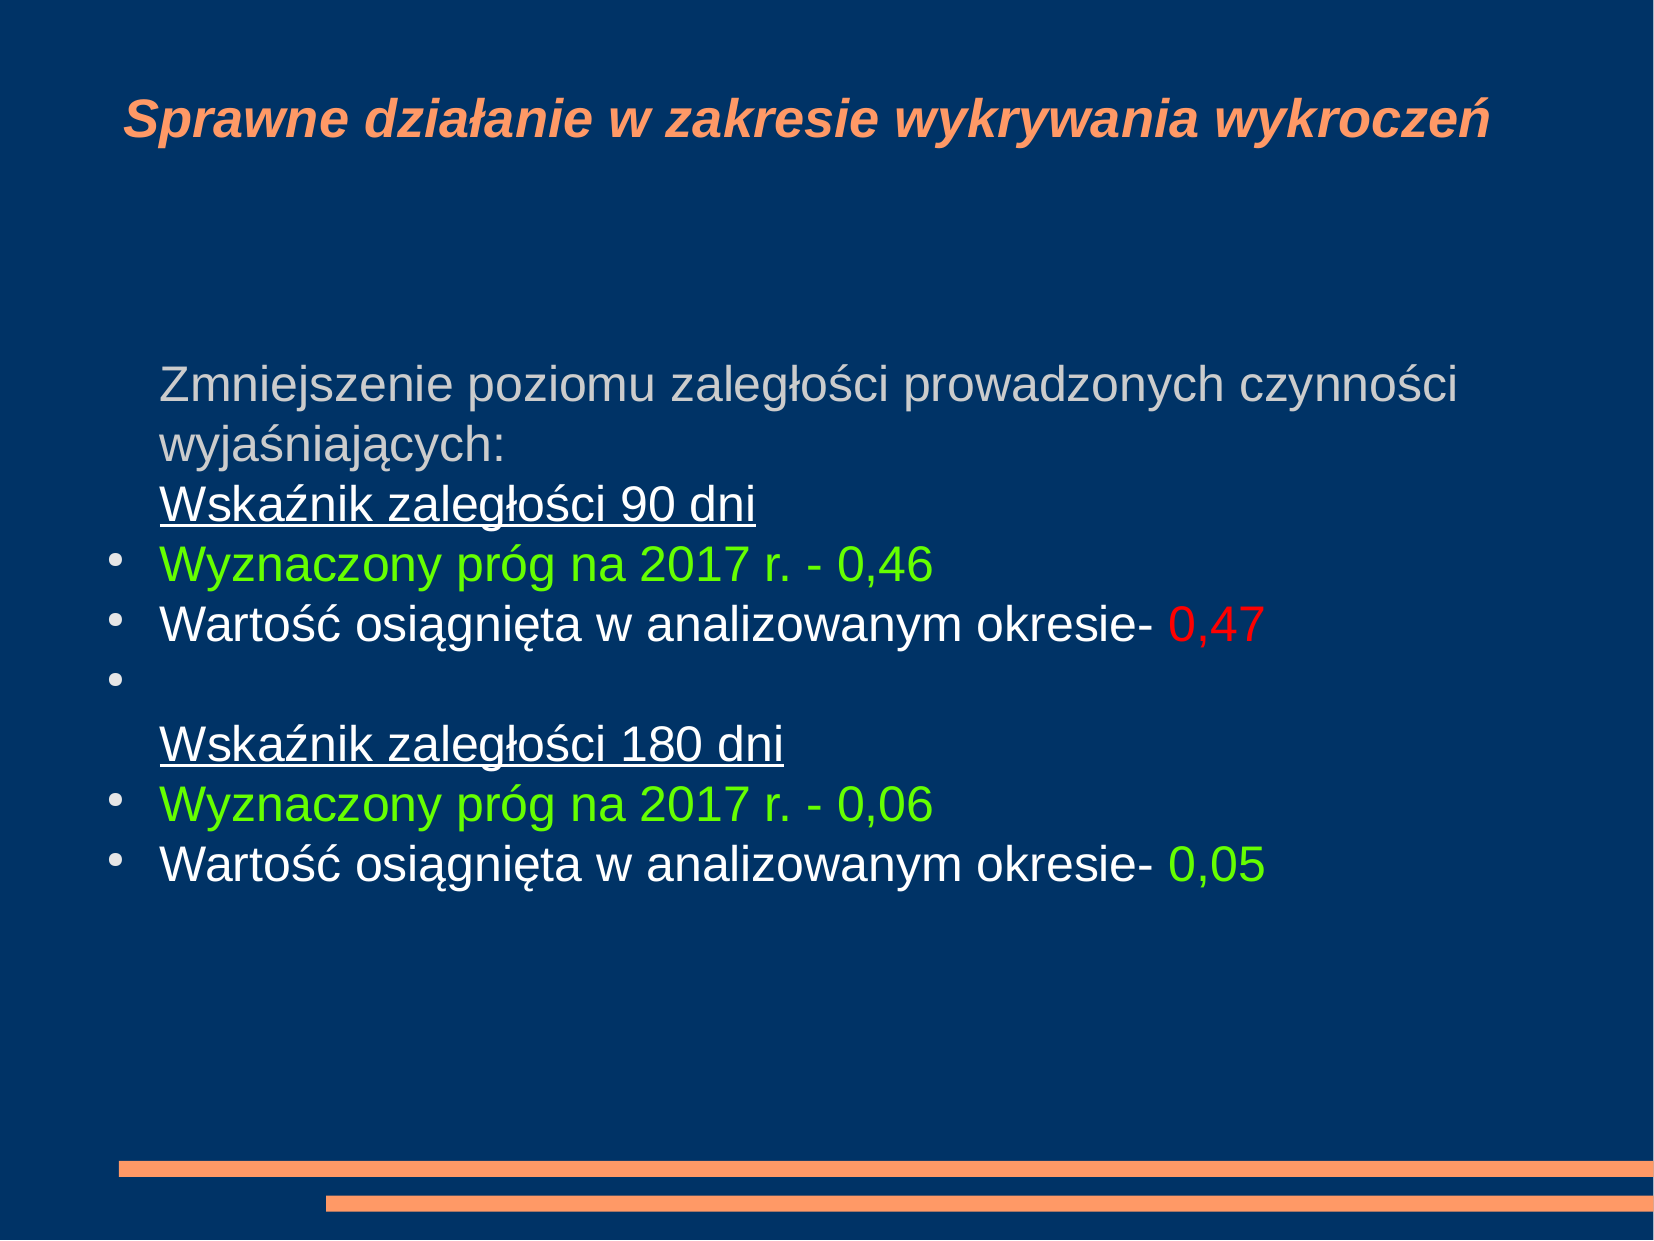

# Sprawne działanie w zakresie wykrywania wykroczeń
Zmniejszenie poziomu zaległości prowadzonych czynności wyjaśniających:
Wskaźnik zaległości 90 dni
Wyznaczony próg na 2017 r. - 0,46
Wartość osiągnięta w analizowanym okresie- 0,47
Wskaźnik zaległości 180 dni
Wyznaczony próg na 2017 r. - 0,06
Wartość osiągnięta w analizowanym okresie- 0,05